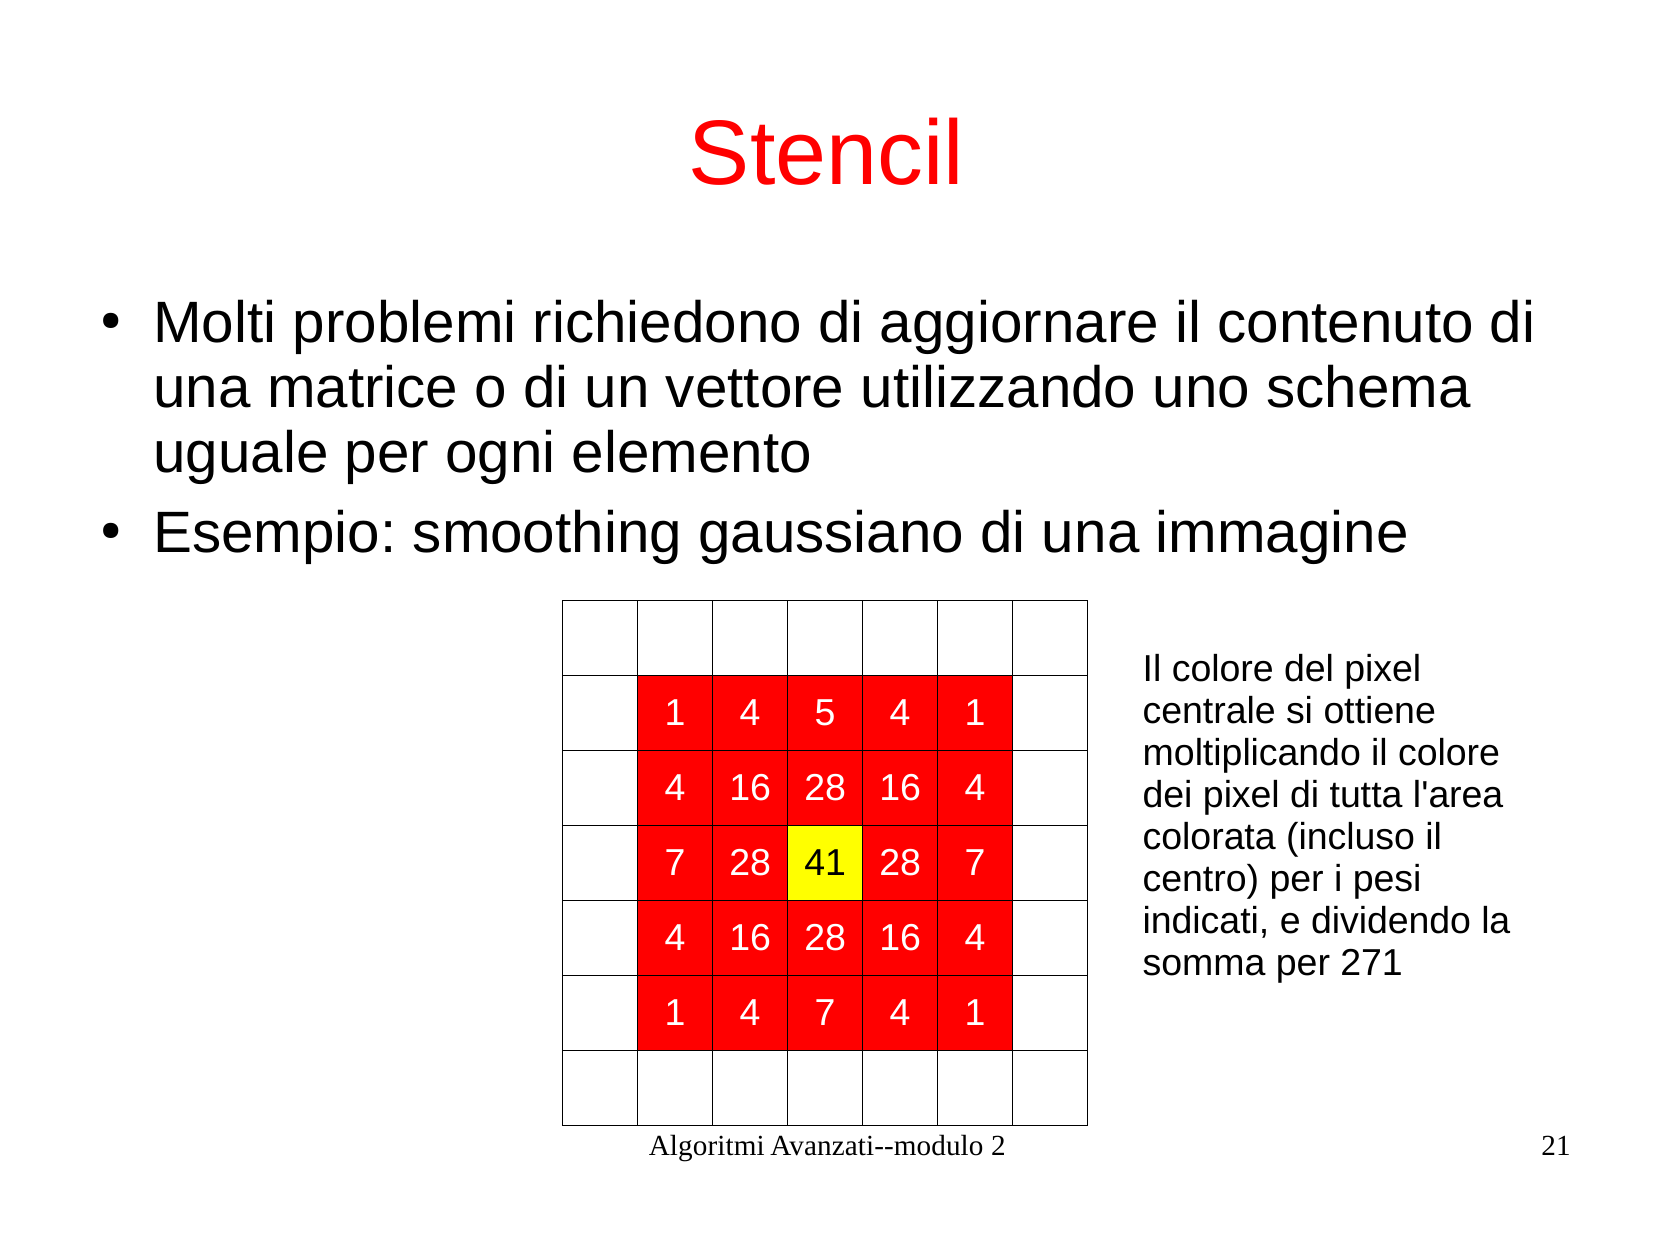

# Stencil
Molti problemi richiedono di aggiornare il contenuto di una matrice o di un vettore utilizzando uno schema uguale per ogni elemento
Esempio: smoothing gaussiano di una immagine
Il colore del pixel centrale si ottiene moltiplicando il colore dei pixel di tutta l'area colorata (incluso il centro) per i pesi indicati, e dividendo la somma per 271
1
4
5
4
1
4
16
28
16
4
7
28
41
28
7
4
16
28
16
4
1
4
7
4
1
Algoritmi Avanzati--modulo 2
21